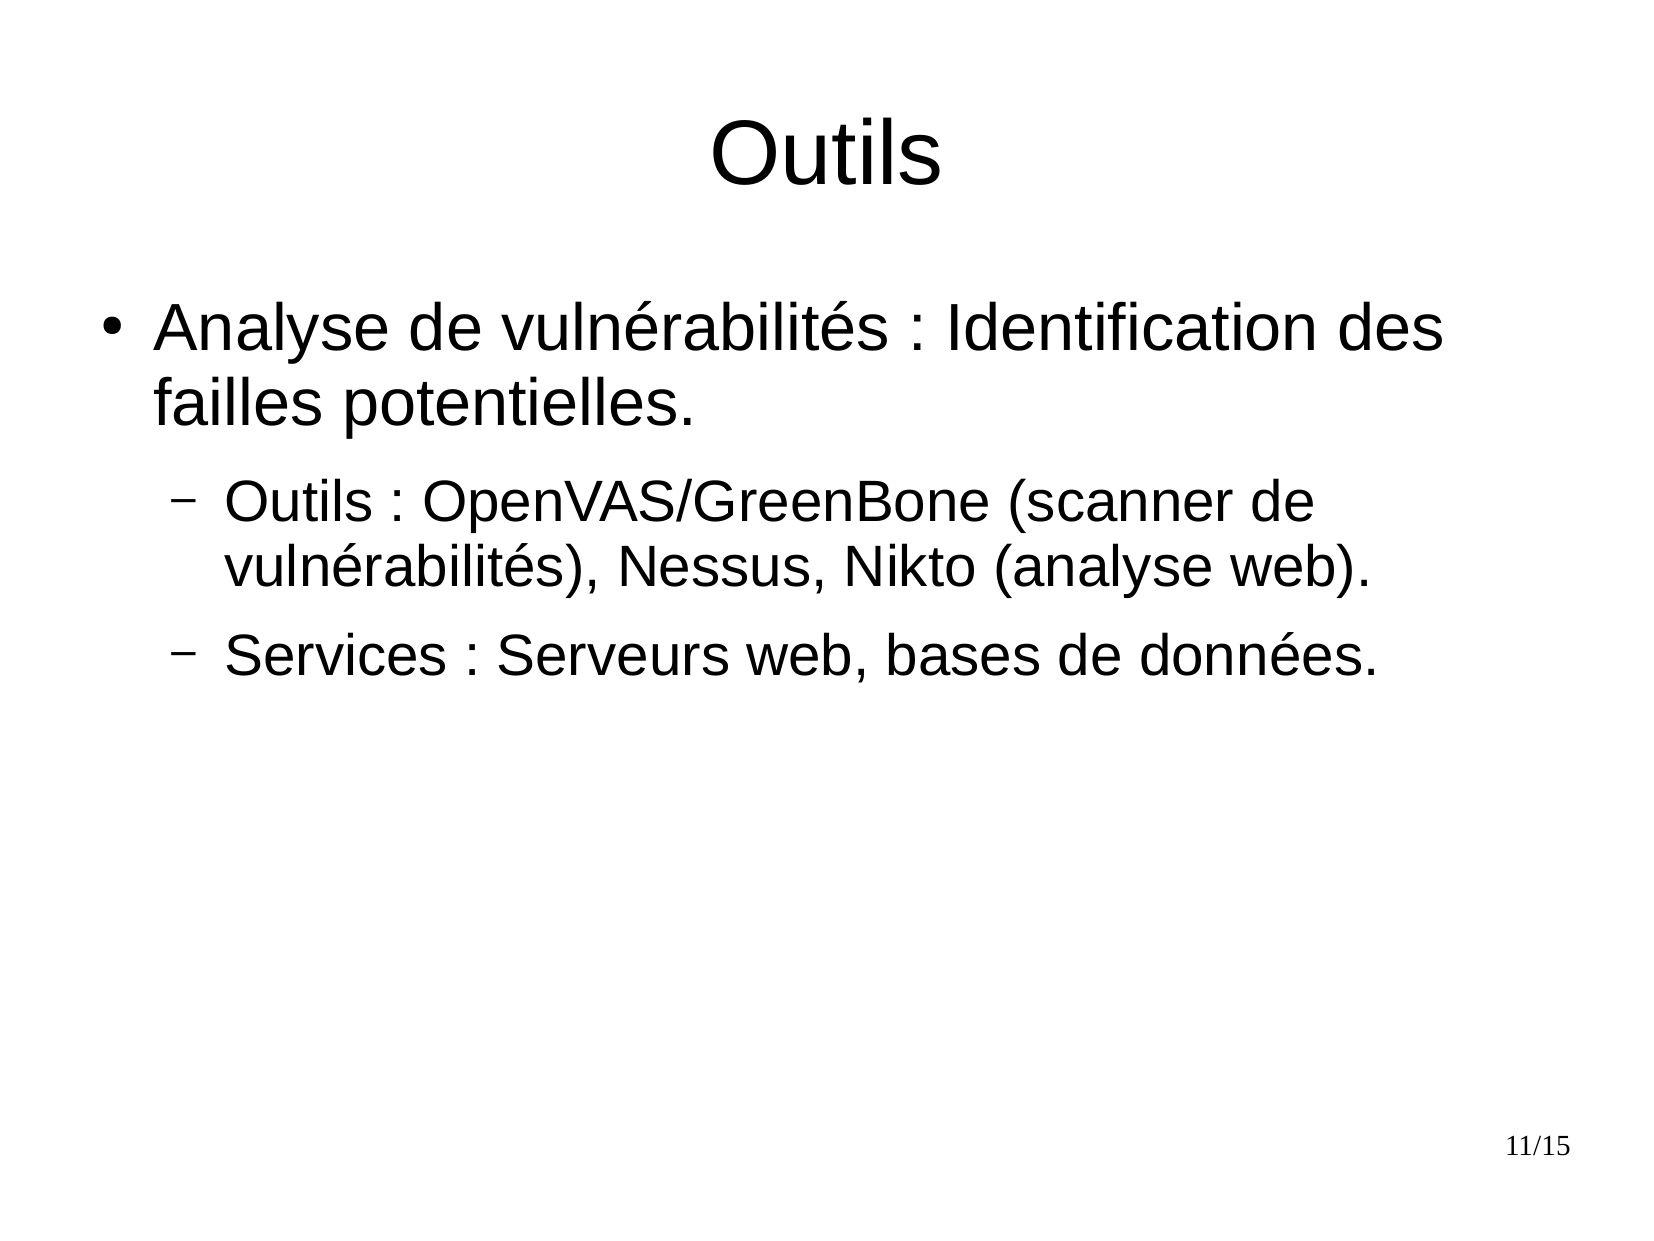

# Outils
Analyse de vulnérabilités : Identification des failles potentielles.
Outils : OpenVAS/GreenBone (scanner de vulnérabilités), Nessus, Nikto (analyse web).
Services : Serveurs web, bases de données.
11